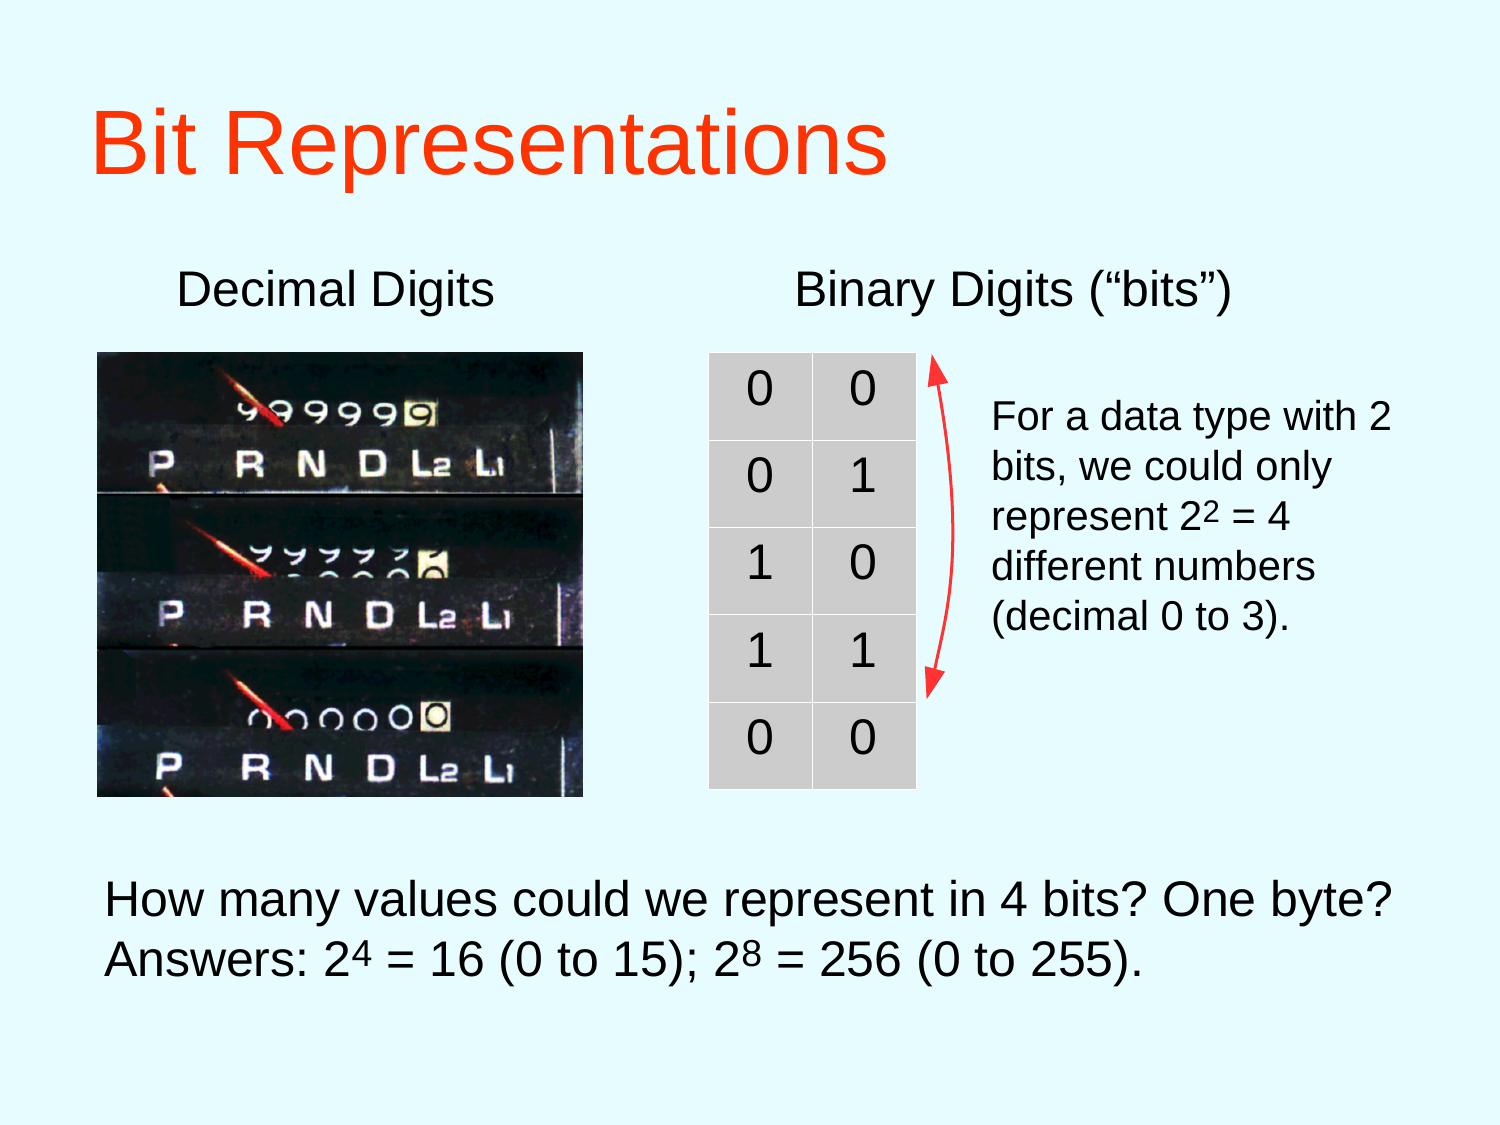

# Bit Representations
Decimal Digits
Binary Digits (“bits”)
| 0 | 0 |
| --- | --- |
| 0 | 1 |
| 1 | 0 |
| 1 | 1 |
| 0 | 0 |
For a data type with 2 bits, we could only represent 22 = 4 different numbers (decimal 0 to 3).
How many values could we represent in 4 bits? One byte?
Answers: 24 = 16 (0 to 15); 28 = 256 (0 to 255).